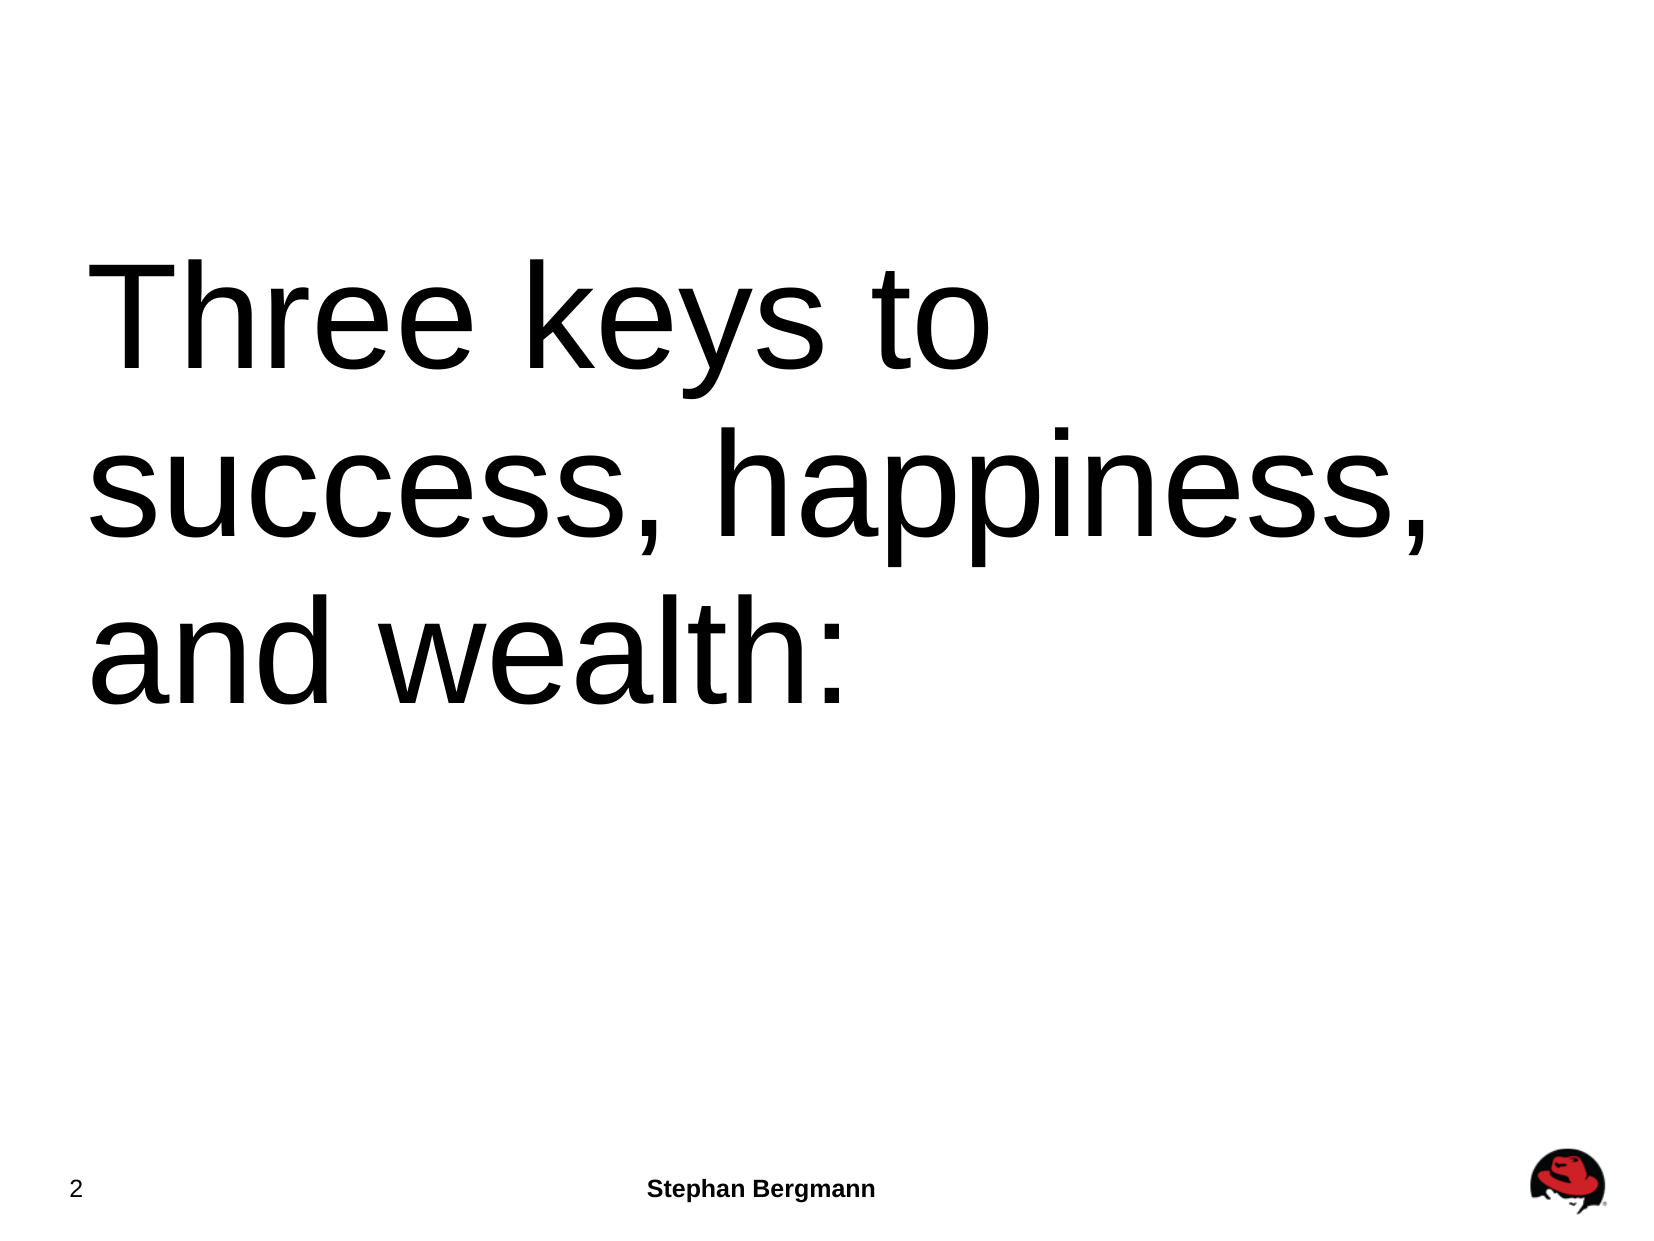

#
Three keys to success, happiness, and wealth: